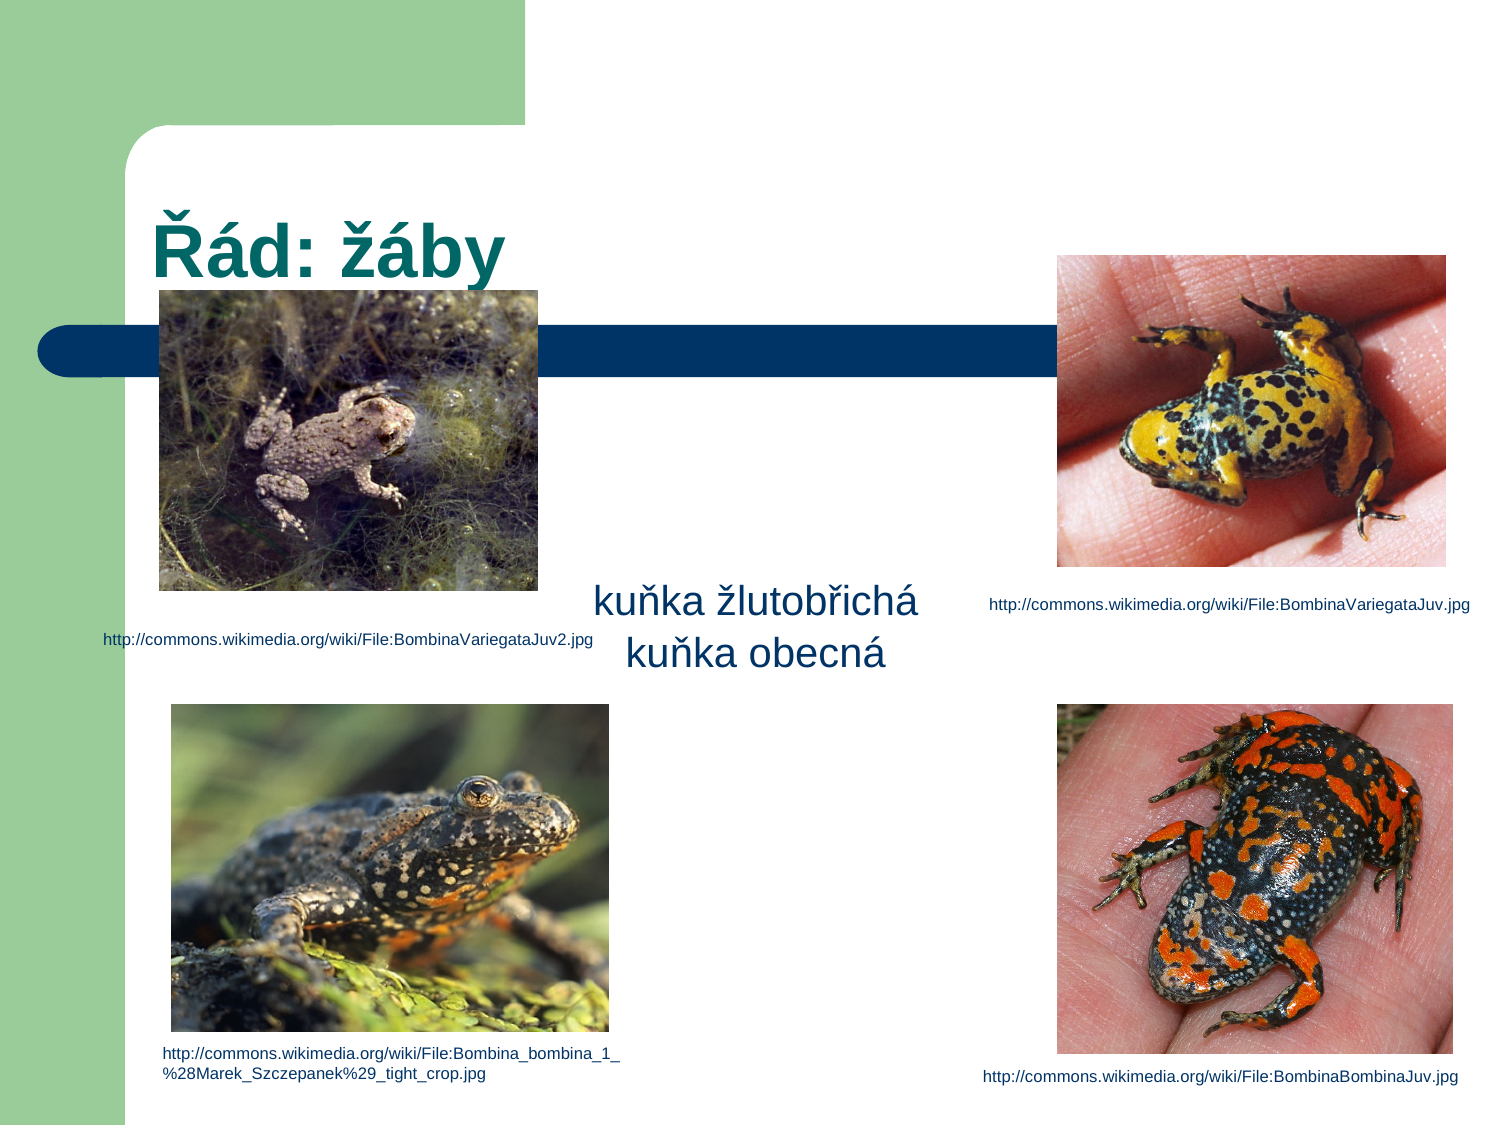

# Řád: žáby
kuňka žlutobřichá
kuňka obecná
http://commons.wikimedia.org/wiki/File:BombinaVariegataJuv.jpg
http://commons.wikimedia.org/wiki/File:BombinaVariegataJuv2.jpg
http://commons.wikimedia.org/wiki/File:Bombina_bombina_1_%28Marek_Szczepanek%29_tight_crop.jpg
http://commons.wikimedia.org/wiki/File:BombinaBombinaJuv.jpg